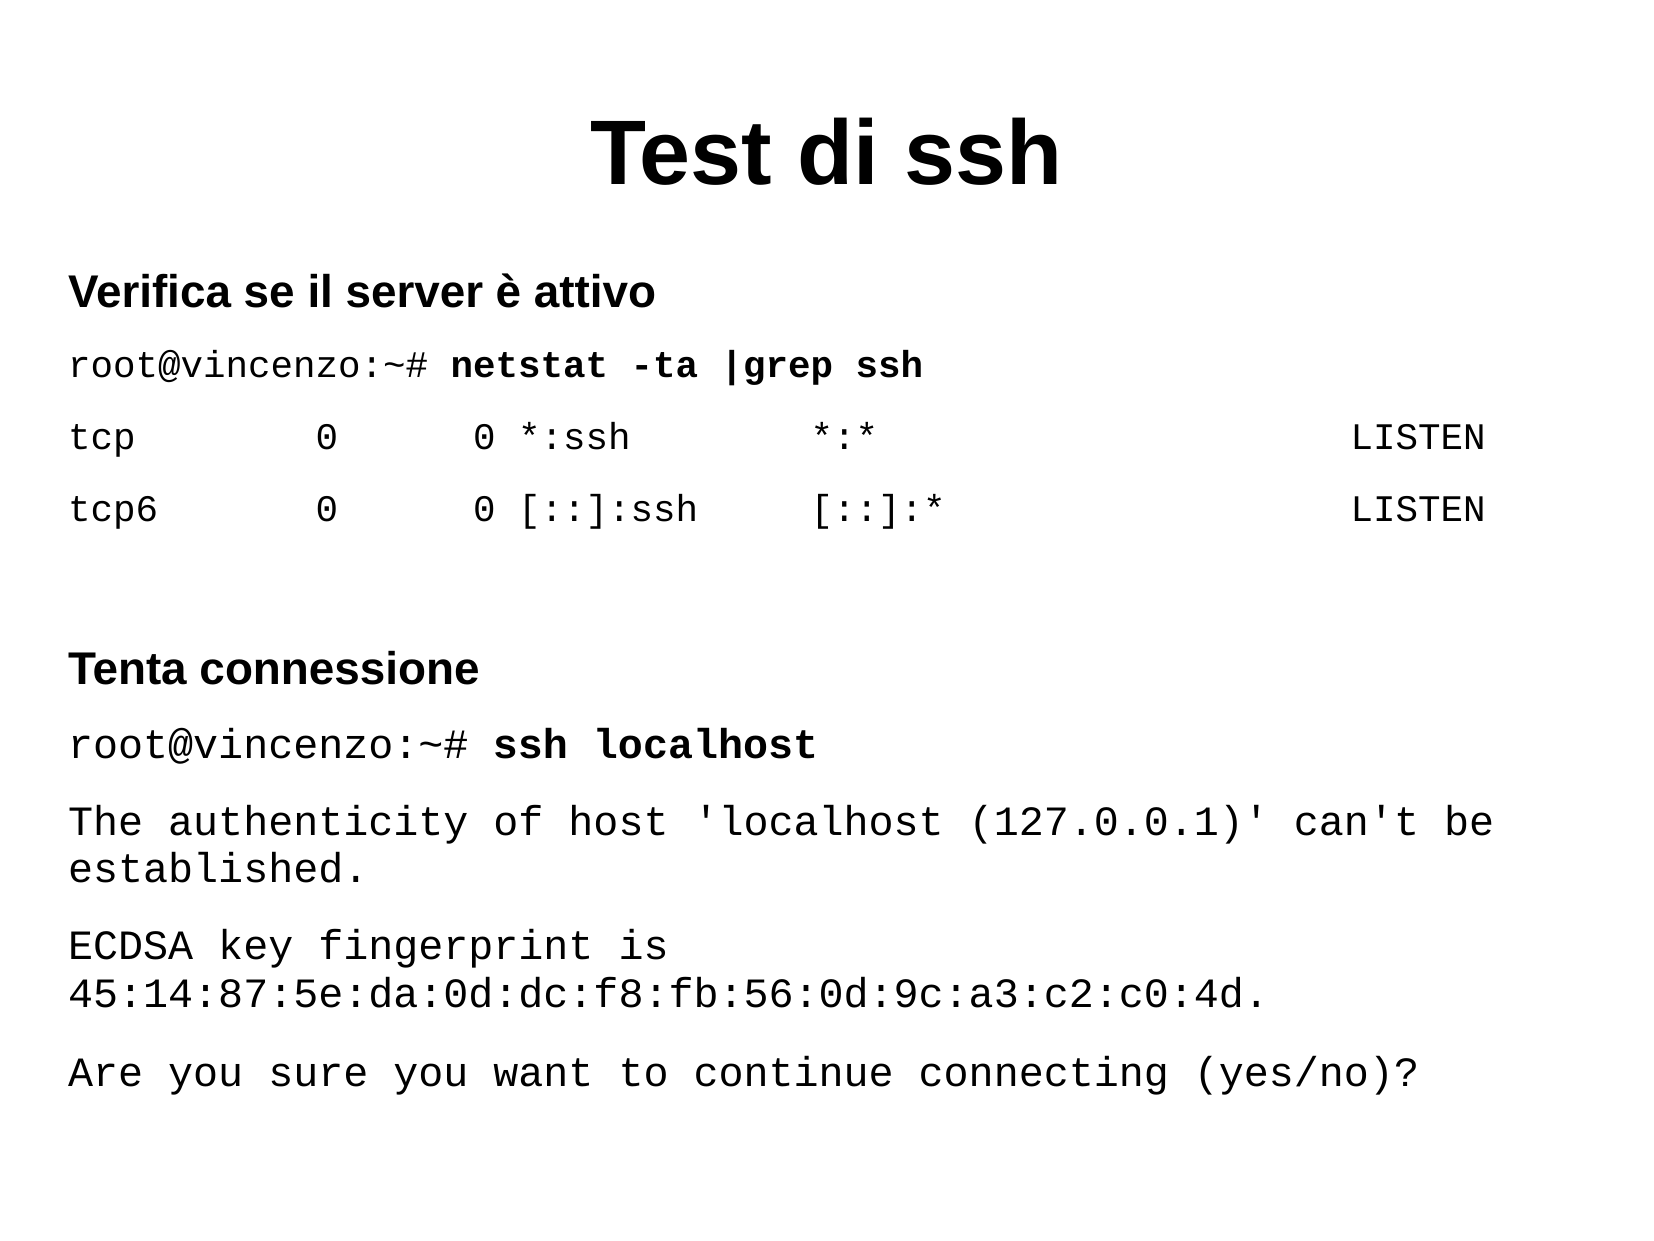

# Test di ssh
Verifica se il server è attivo
root@vincenzo:~# netstat -ta |grep ssh
tcp 0 0 *:ssh *:* LISTEN
tcp6 0 0 [::]:ssh [::]:* LISTEN
Tenta connessione
root@vincenzo:~# ssh localhost
The authenticity of host 'localhost (127.0.0.1)' can't be established.
ECDSA key fingerprint is 45:14:87:5e:da:0d:dc:f8:fb:56:0d:9c:a3:c2:c0:4d.
Are you sure you want to continue connecting (yes/no)?